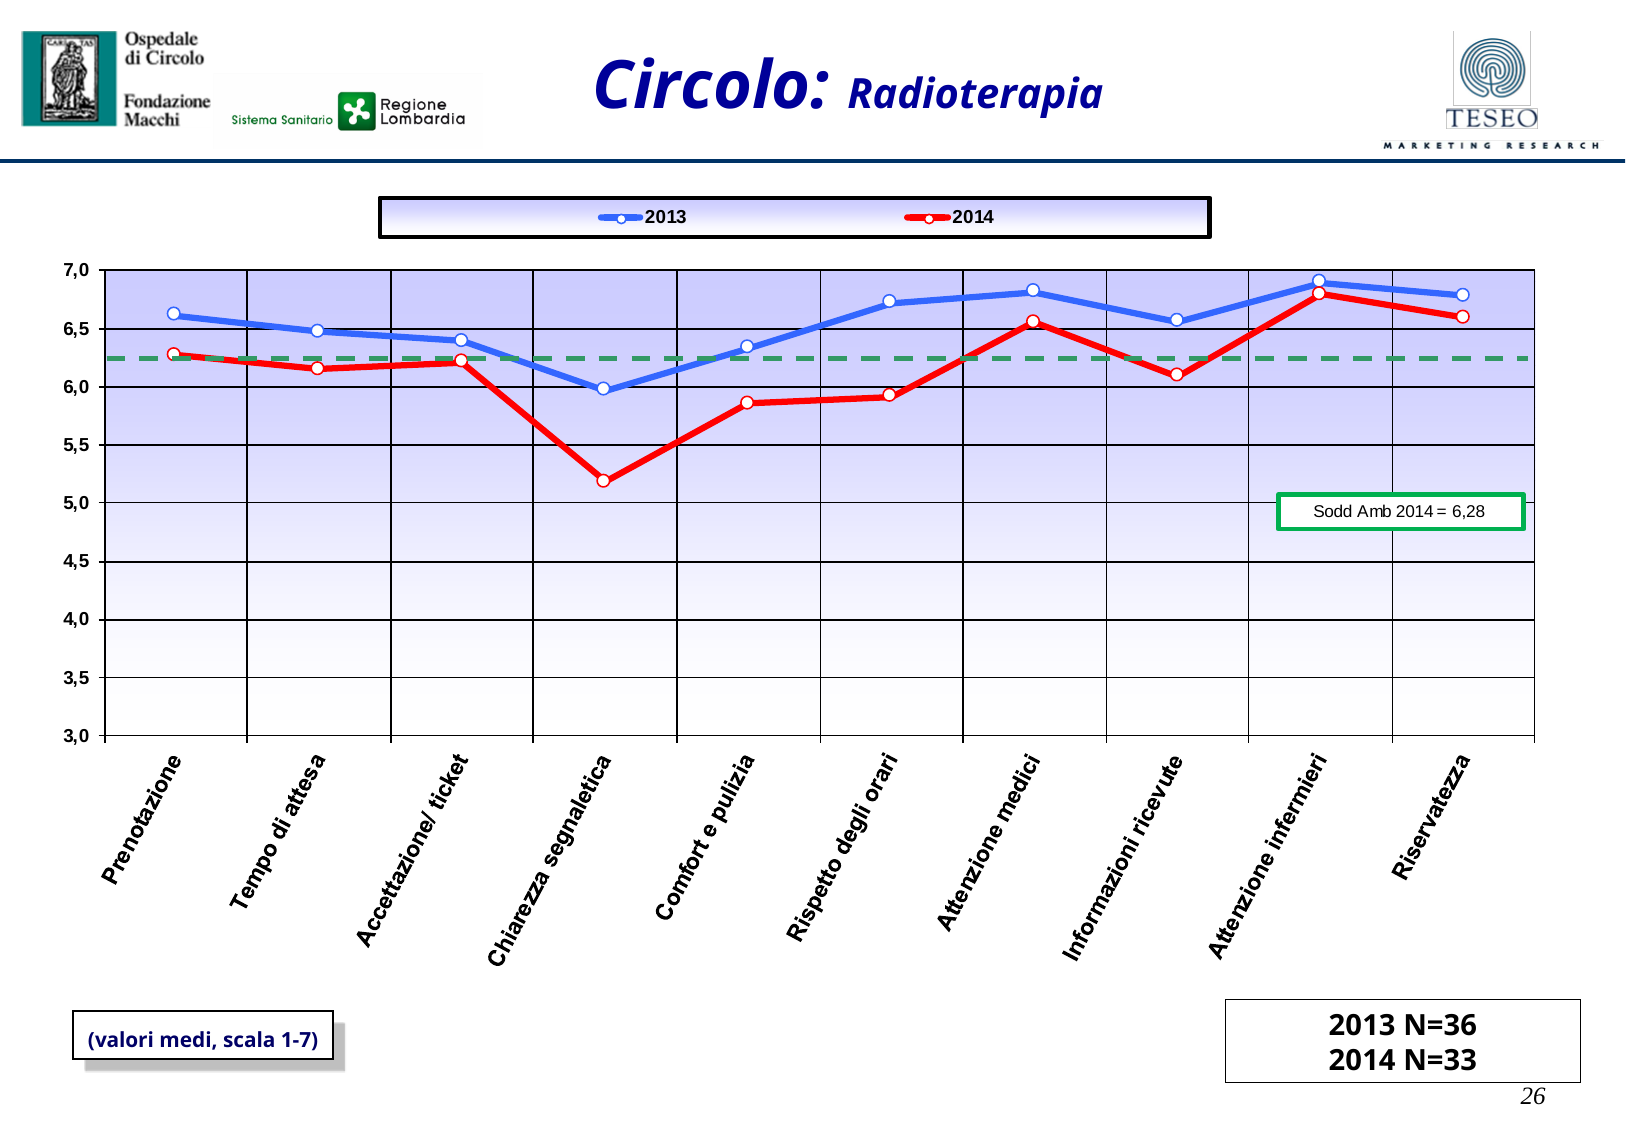

Circolo: Radioterapia
2013 N=36
2014 N=33
(valori medi, scala 1-7)